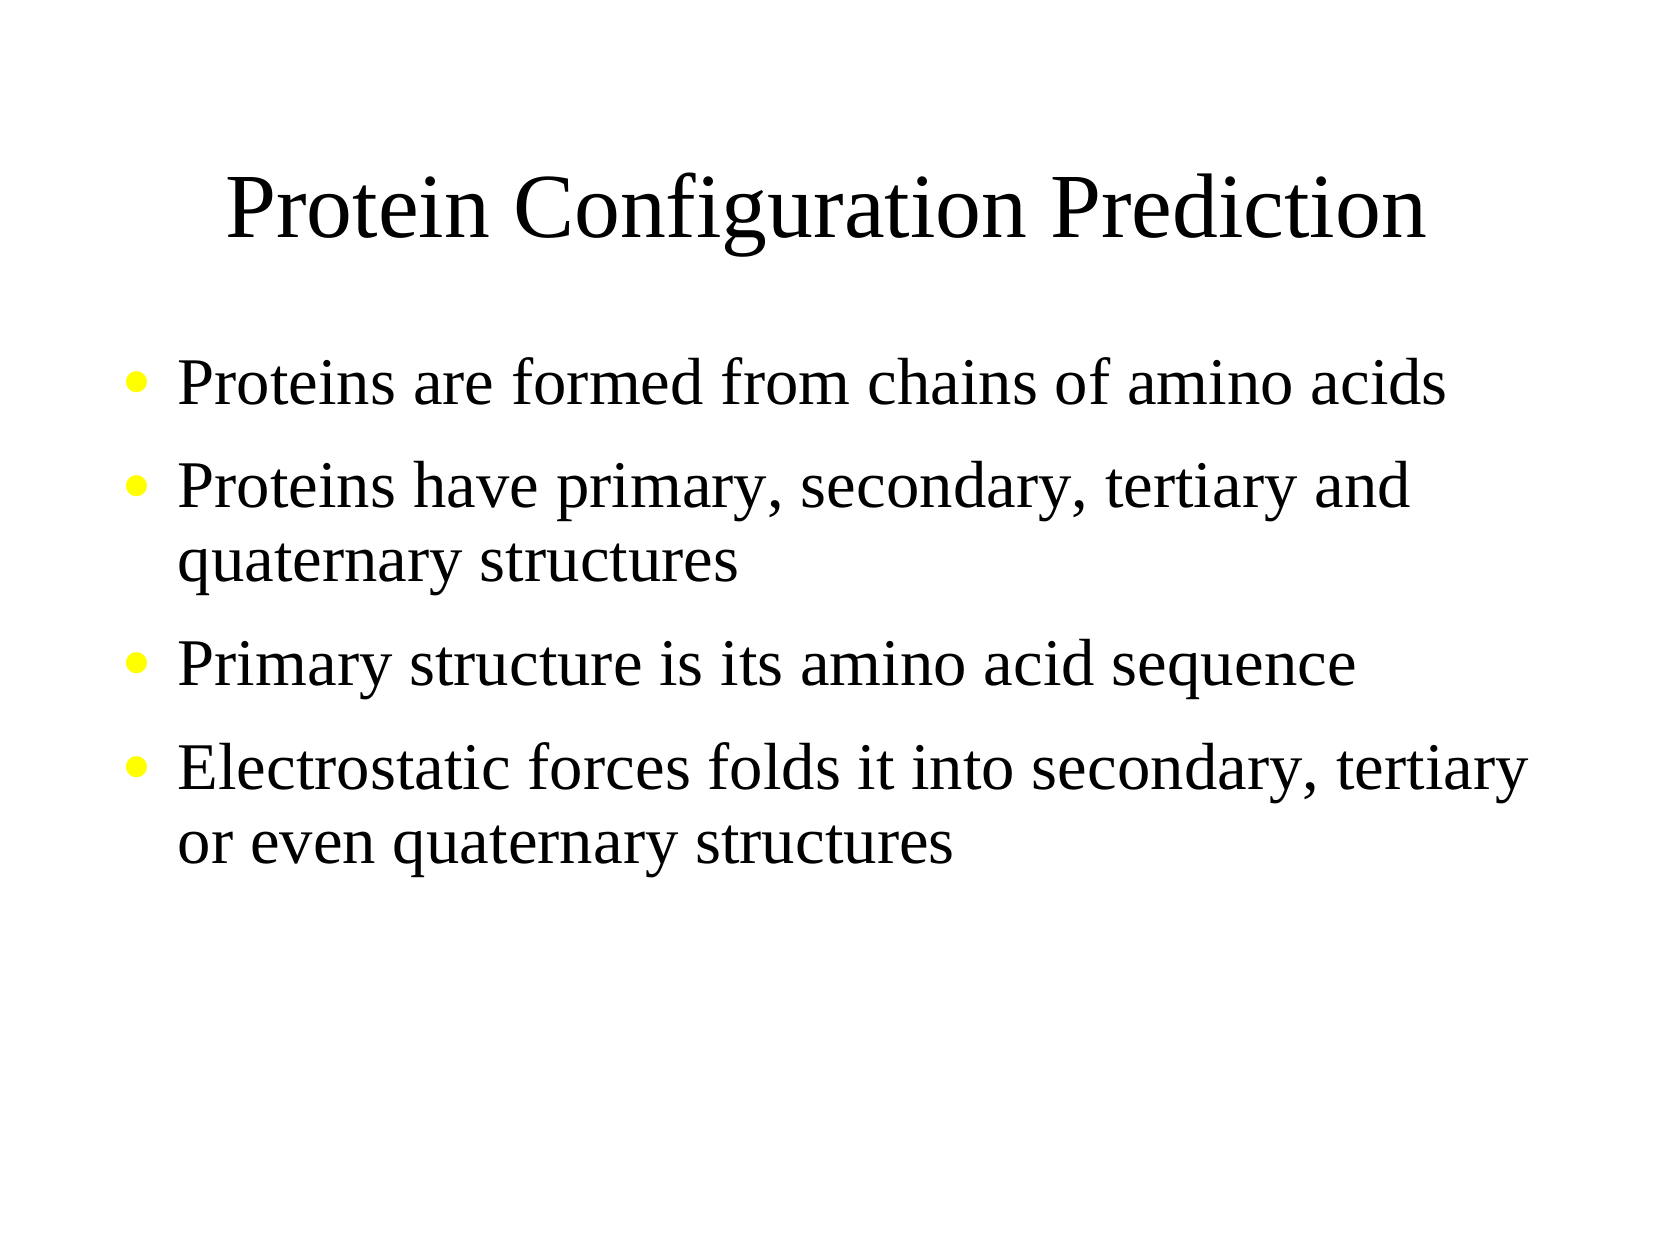

# Protein Configuration Prediction
Proteins are formed from chains of amino acids
Proteins have primary, secondary, tertiary and quaternary structures
Primary structure is its amino acid sequence
Electrostatic forces folds it into secondary, tertiary or even quaternary structures